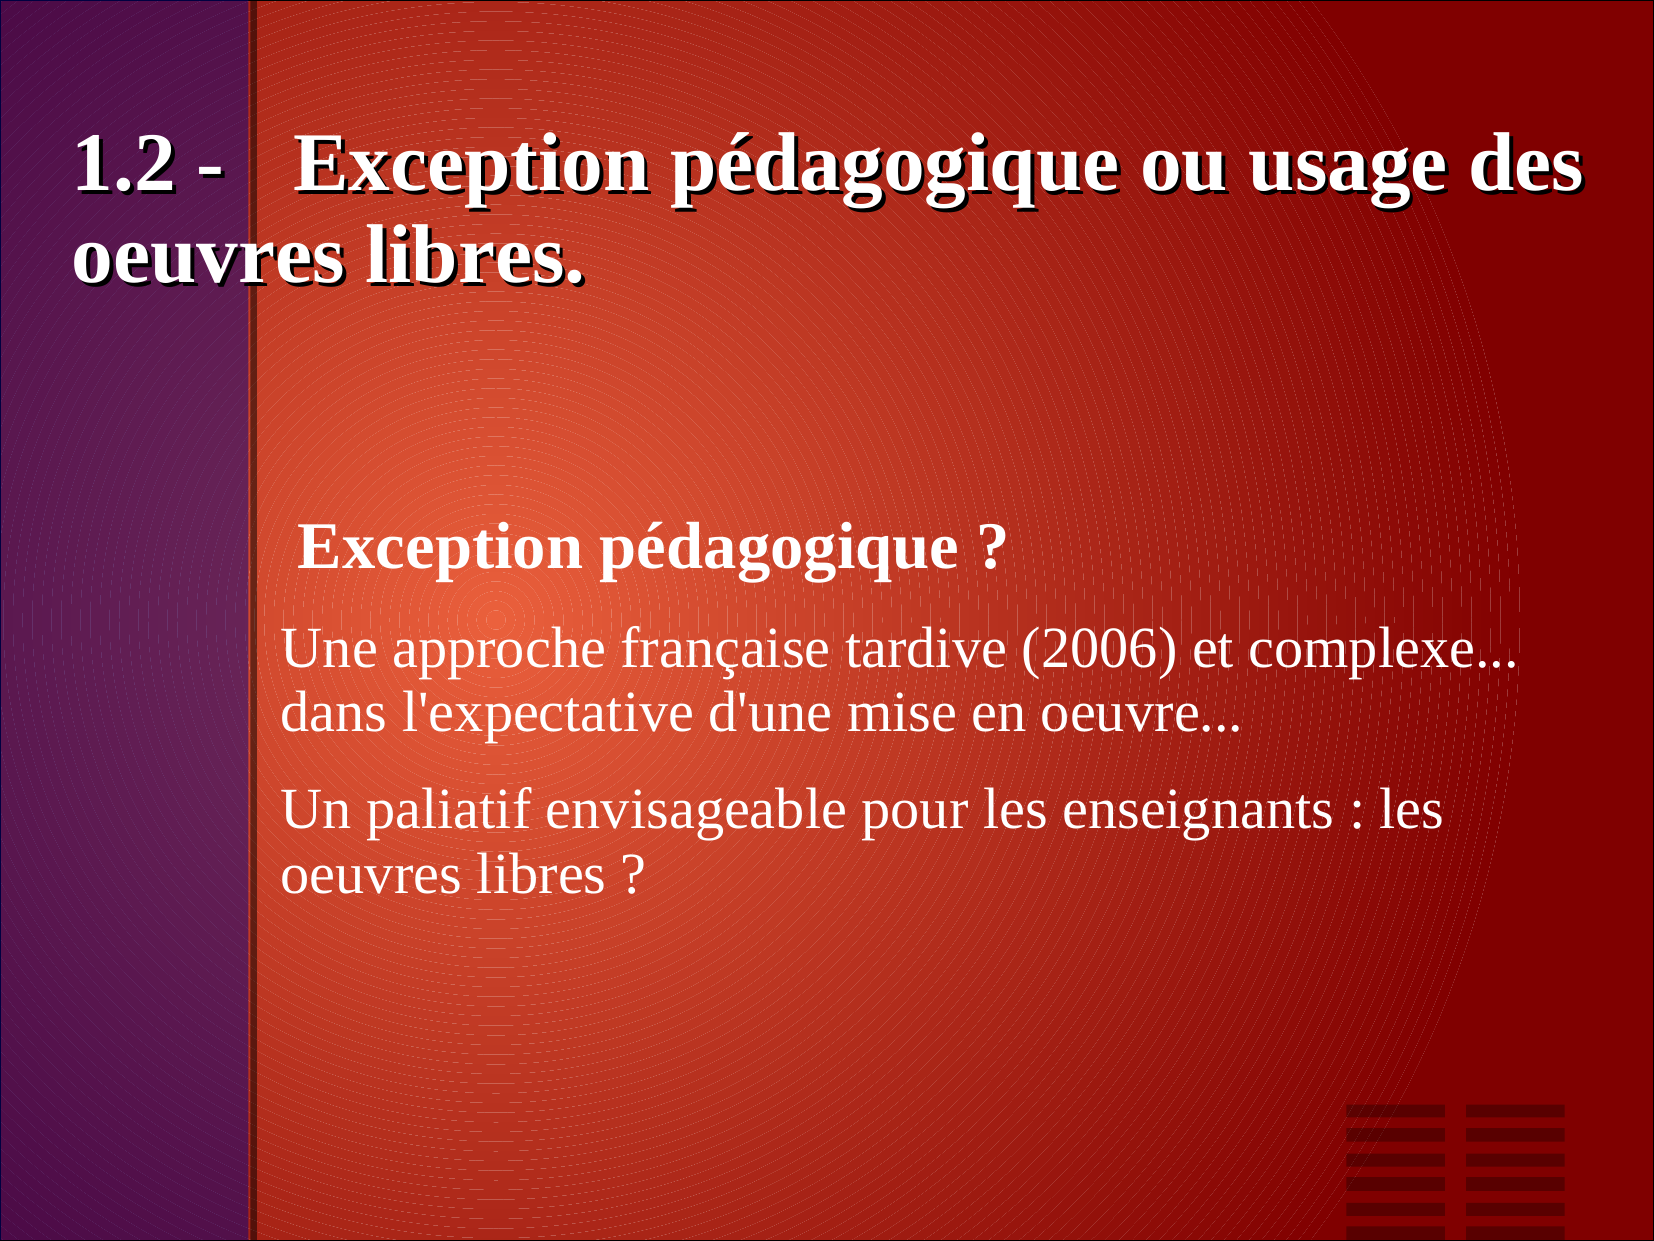

# 1.2 - 	Exception pédagogique ou usage des oeuvres libres.
 Exception pédagogique ?
Une approche française tardive (2006) et complexe... dans l'expectative d'une mise en oeuvre...
Un paliatif envisageable pour les enseignants : les oeuvres libres ?